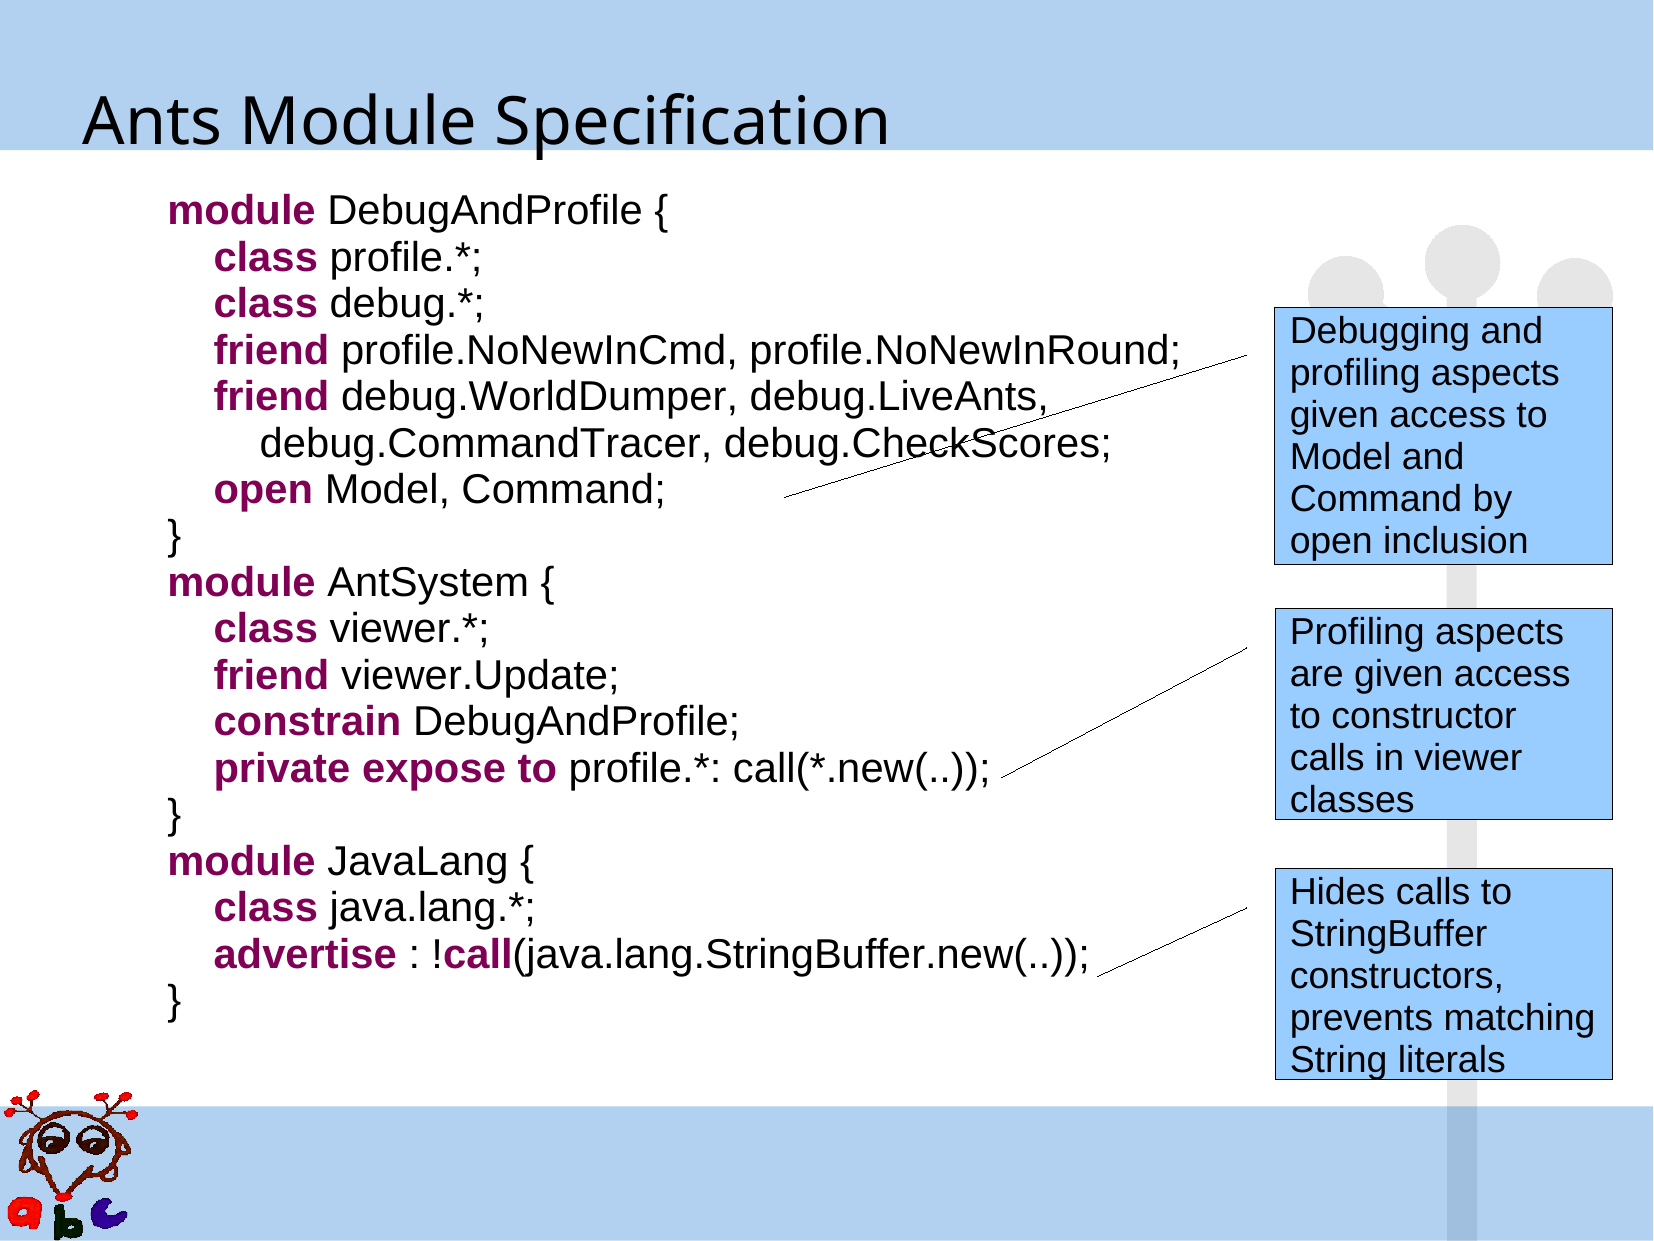

# Ants Module Specification
module DebugAndProfile {
 class profile.*;
 class debug.*;
 friend profile.NoNewInCmd, profile.NoNewInRound;
 friend debug.WorldDumper, debug.LiveAnts,
 debug.CommandTracer, debug.CheckScores;
 open Model, Command;
}
module AntSystem {
 class viewer.*;
 friend viewer.Update;
 constrain DebugAndProfile;
 private expose to profile.*: call(*.new(..));
}
module JavaLang {
 class java.lang.*;
 advertise : !call(java.lang.StringBuffer.new(..));
}
Debugging and profiling aspects given access to Model and Command by open inclusion
Profiling aspects are given access to constructor calls in viewer classes
Hides calls to StringBuffer constructors, prevents matching String literals